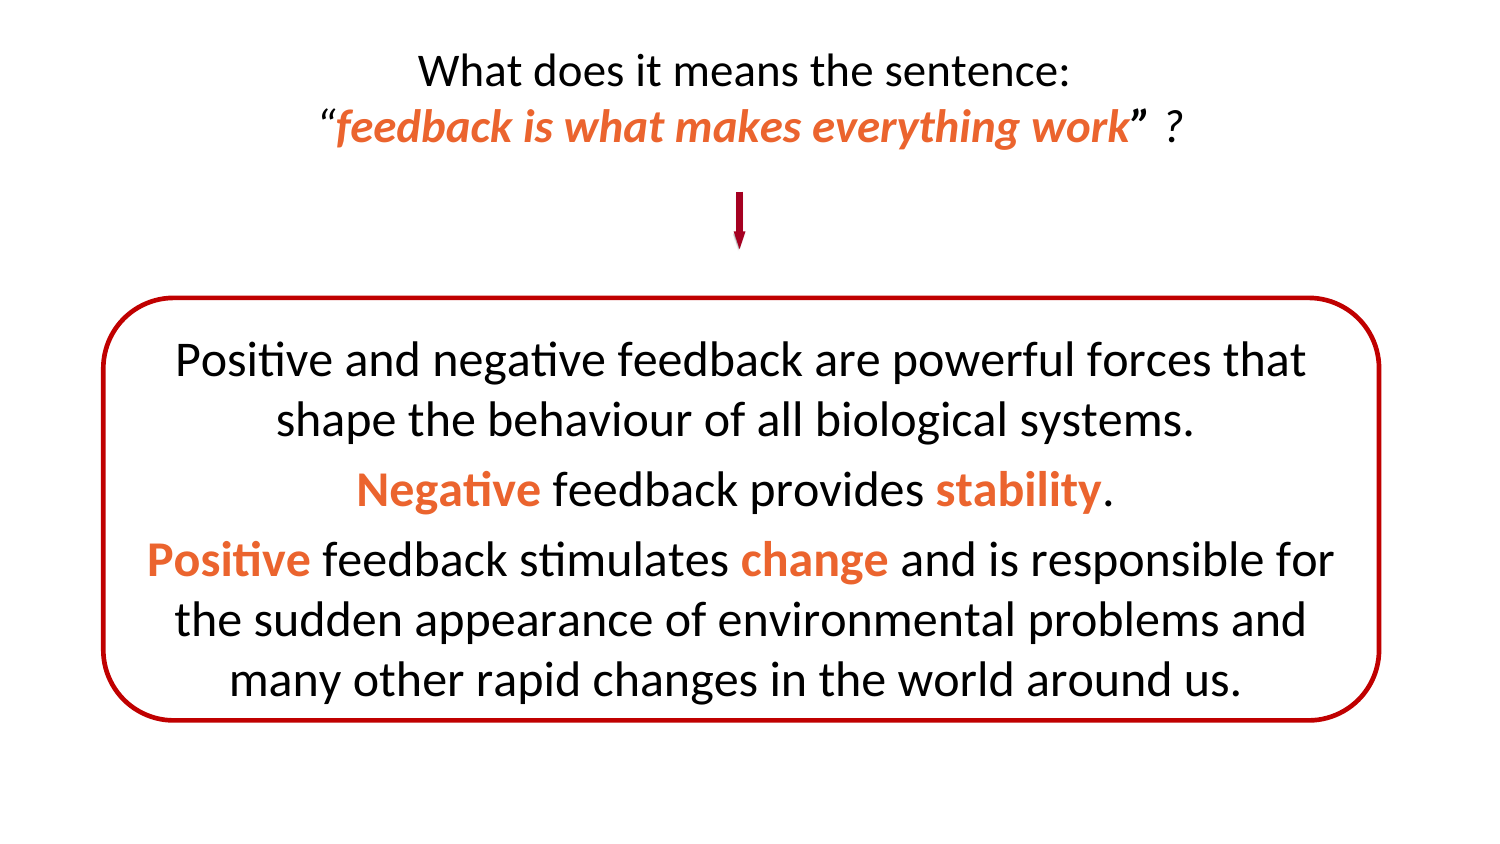

What does it means the sentence:
“feedback is what makes everything work” ?
Positive and negative feedback are powerful forces that shape the behaviour of all biological systems.
Negative feedback provides stability.
Positive feedback stimulates change and is responsible for the sudden appearance of environmental problems and many other rapid changes in the world around us.